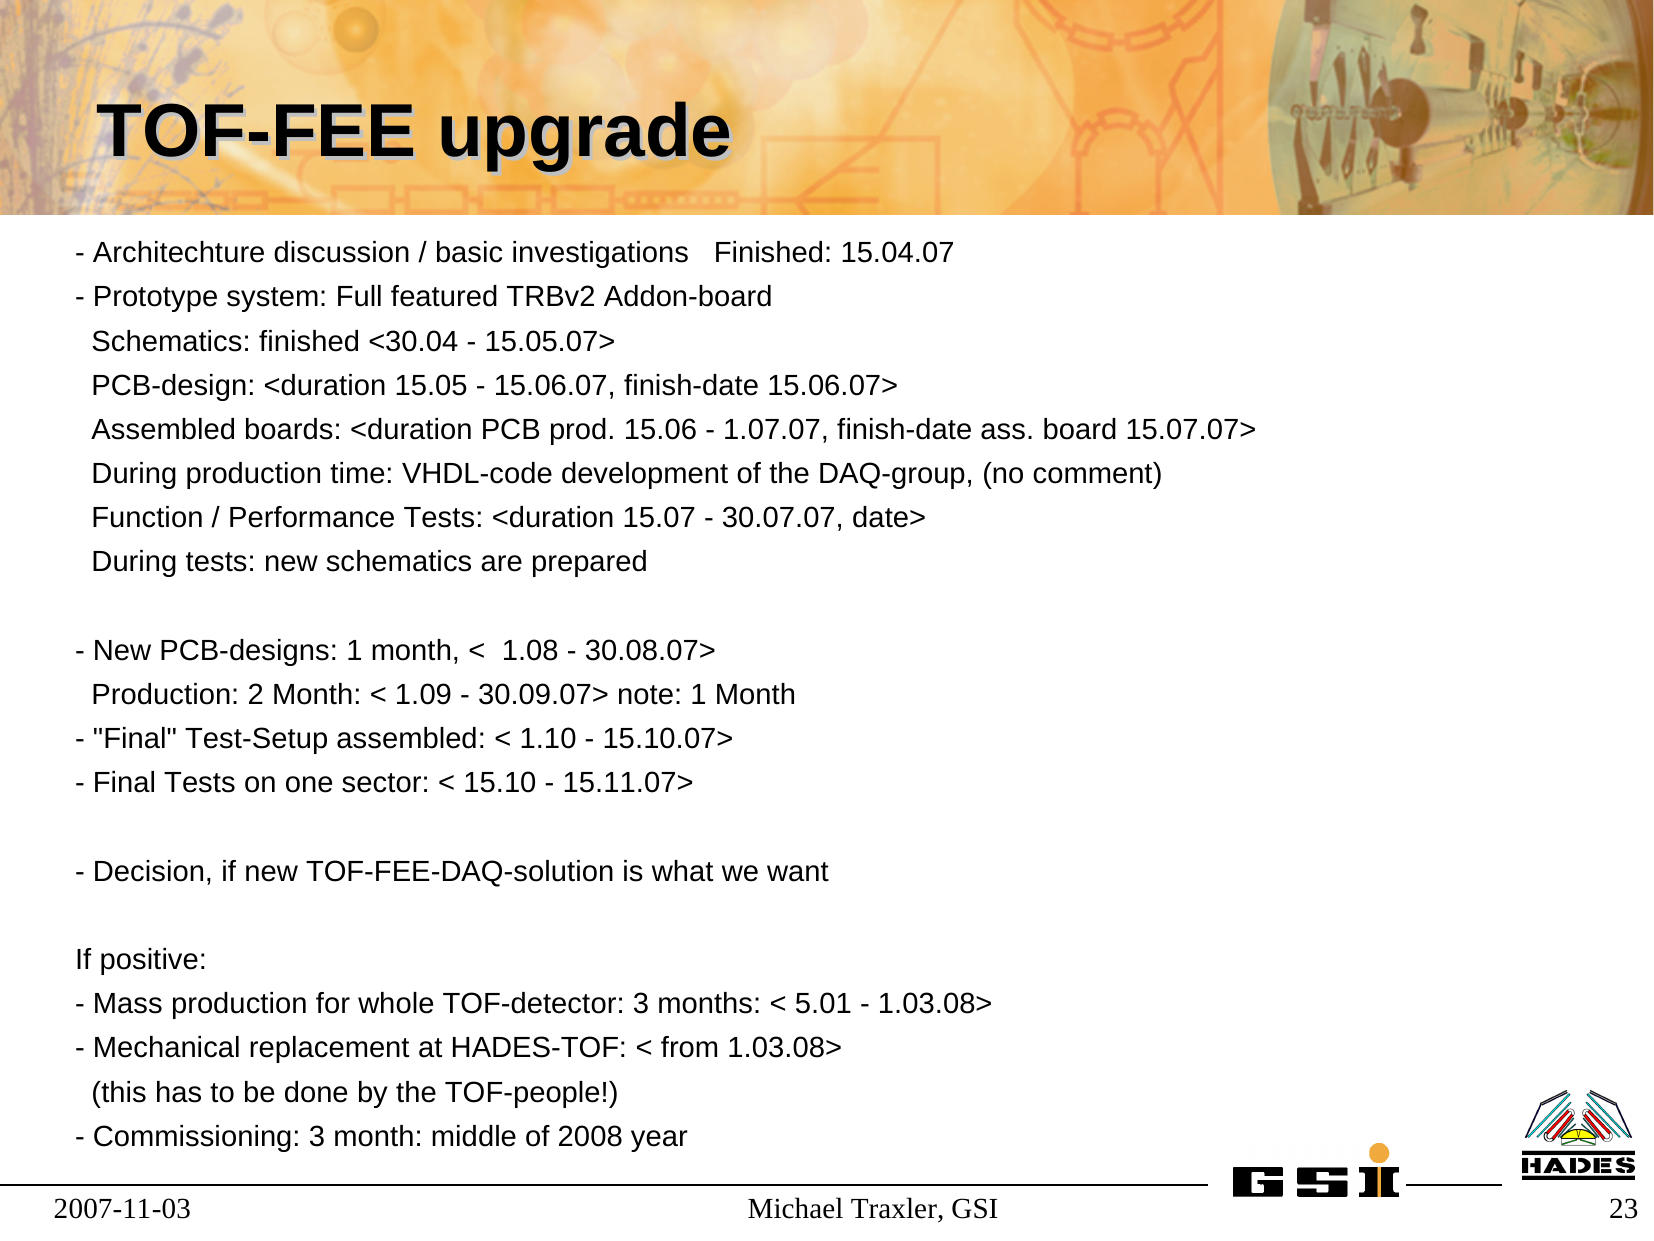

# TOF-FEE upgrade
- Architechture discussion / basic investigations Finished: 15.04.07
- Prototype system: Full featured TRBv2 Addon-board
 Schematics: finished <30.04 - 15.05.07>
 PCB-design: <duration 15.05 - 15.06.07, finish-date 15.06.07>
 Assembled boards: <duration PCB prod. 15.06 - 1.07.07, finish-date ass. board 15.07.07>
 During production time: VHDL-code development of the DAQ-group, (no comment)
 Function / Performance Tests: <duration 15.07 - 30.07.07, date>
 During tests: new schematics are prepared
- New PCB-designs: 1 month, < 1.08 - 30.08.07>
 Production: 2 Month: < 1.09 - 30.09.07> note: 1 Month
- "Final" Test-Setup assembled: < 1.10 - 15.10.07>
- Final Tests on one sector: < 15.10 - 15.11.07>
- Decision, if new TOF-FEE-DAQ-solution is what we want
If positive:
- Mass production for whole TOF-detector: 3 months: < 5.01 - 1.03.08>
- Mechanical replacement at HADES-TOF: < from 1.03.08>
 (this has to be done by the TOF-people!)
- Commissioning: 3 month: middle of 2008 year
2006-09-26
Michael Traxler, GSI
23